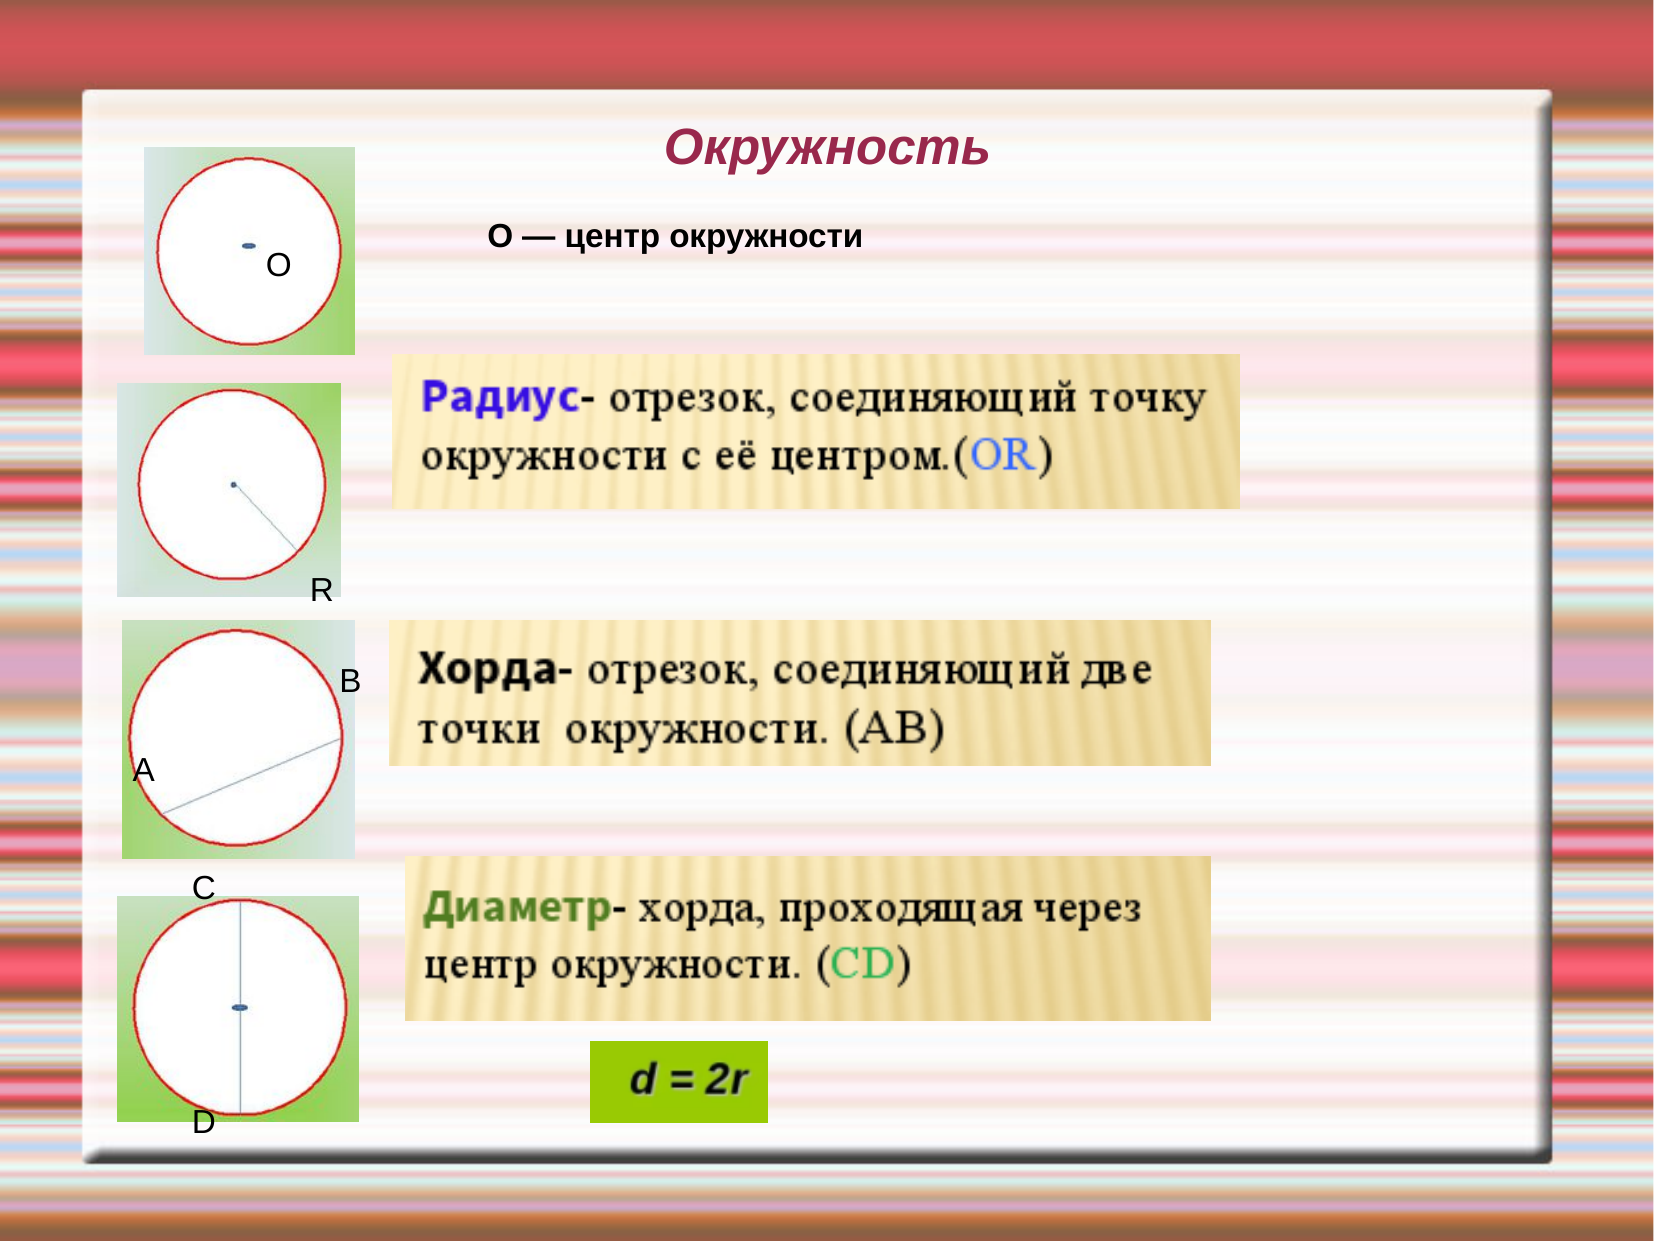

# Окружность
О — центр окружности
О
О
R
B
A
C
D